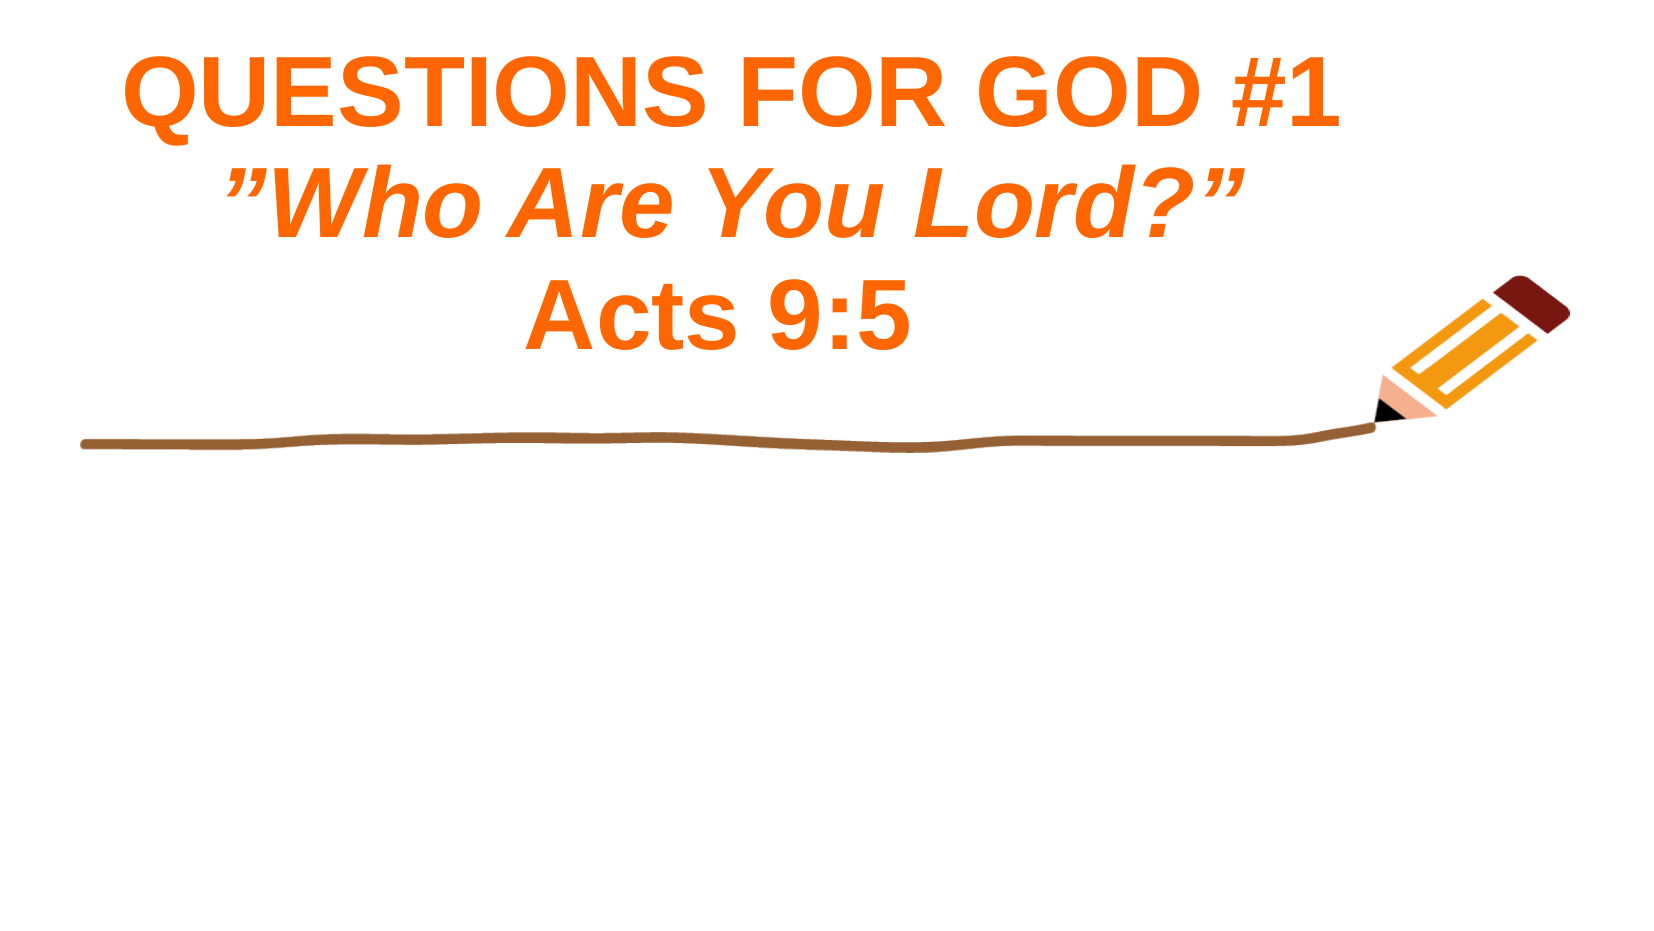

# QUESTIONS FOR GOD #1 ”Who Are You Lord?” Acts 9:5